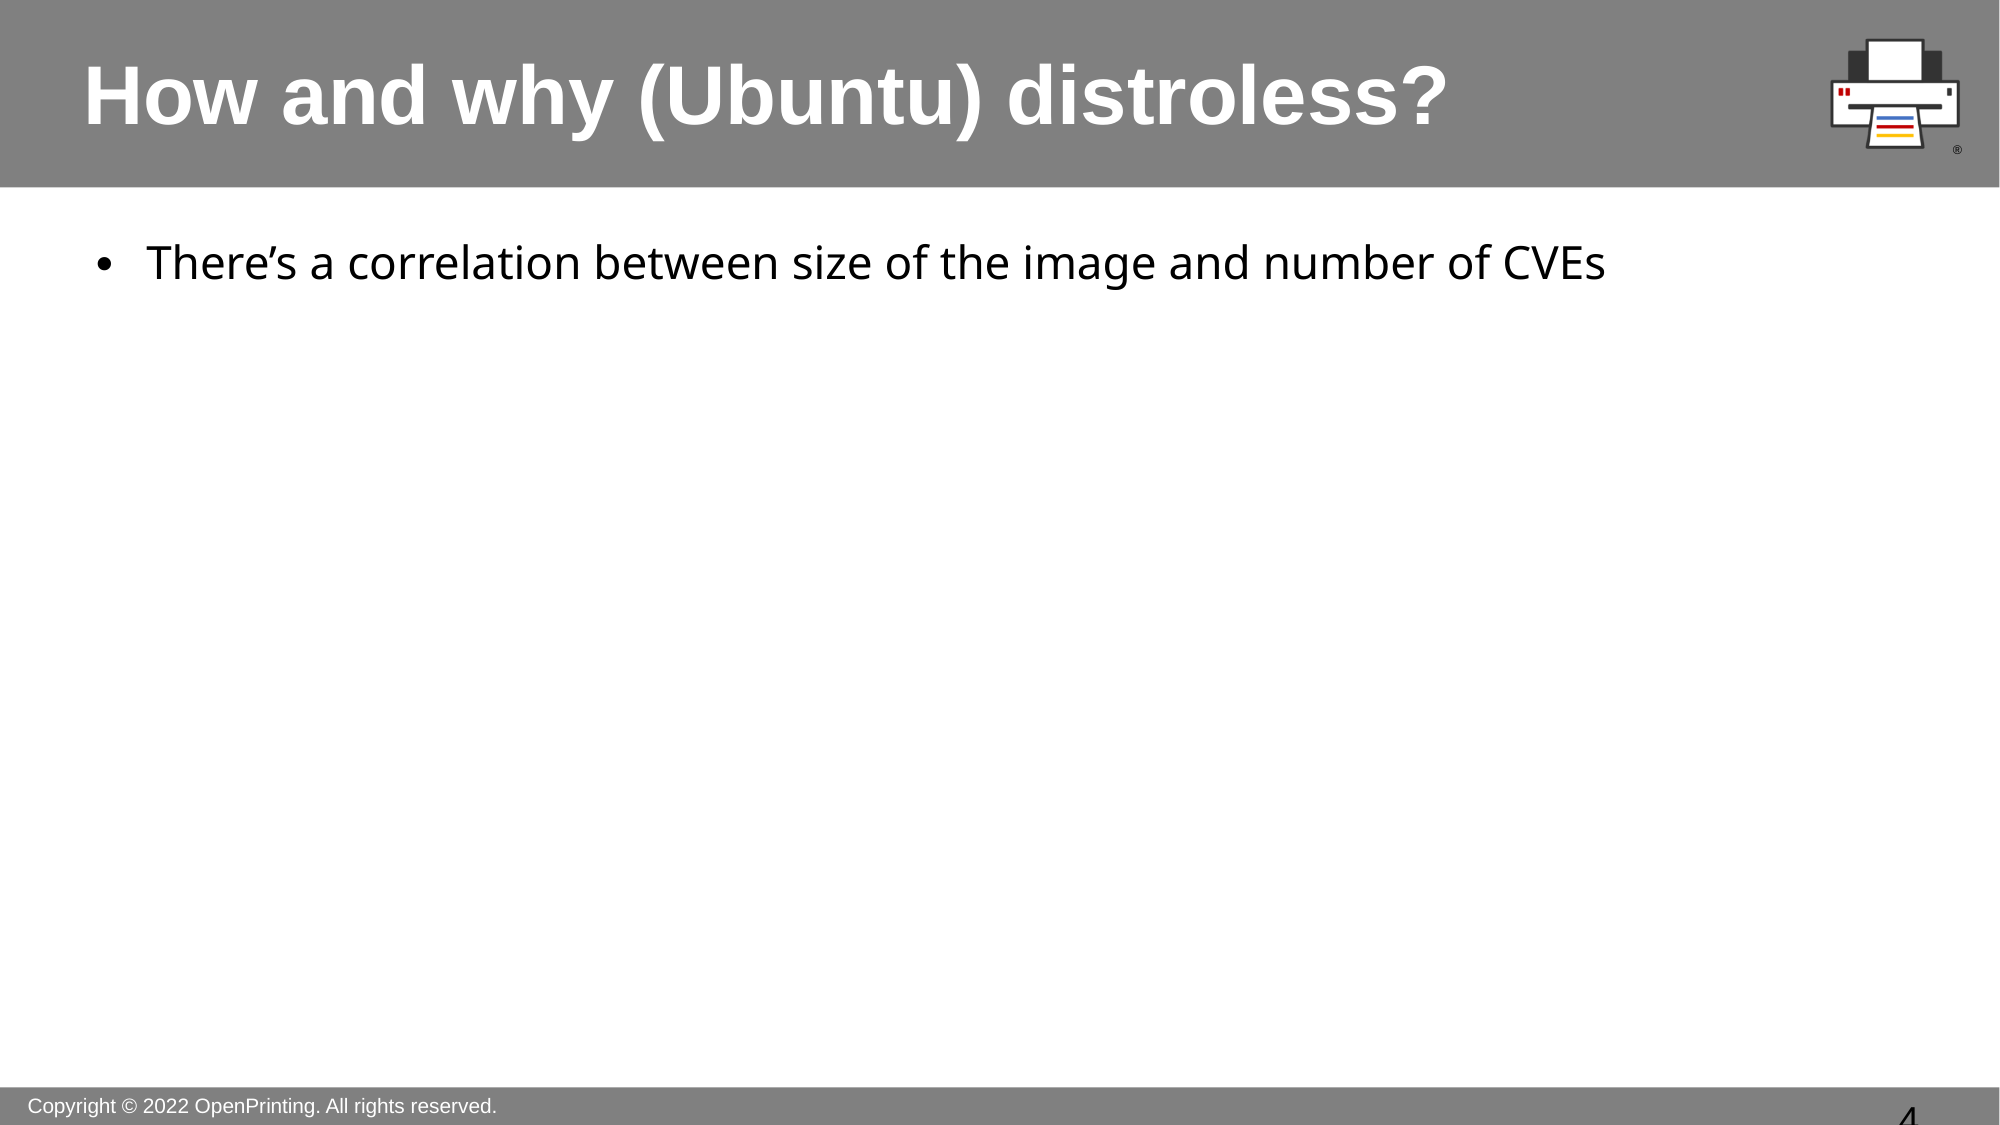

How and why (Ubuntu) distroless?
There’s a correlation between size of the image and number of CVEs